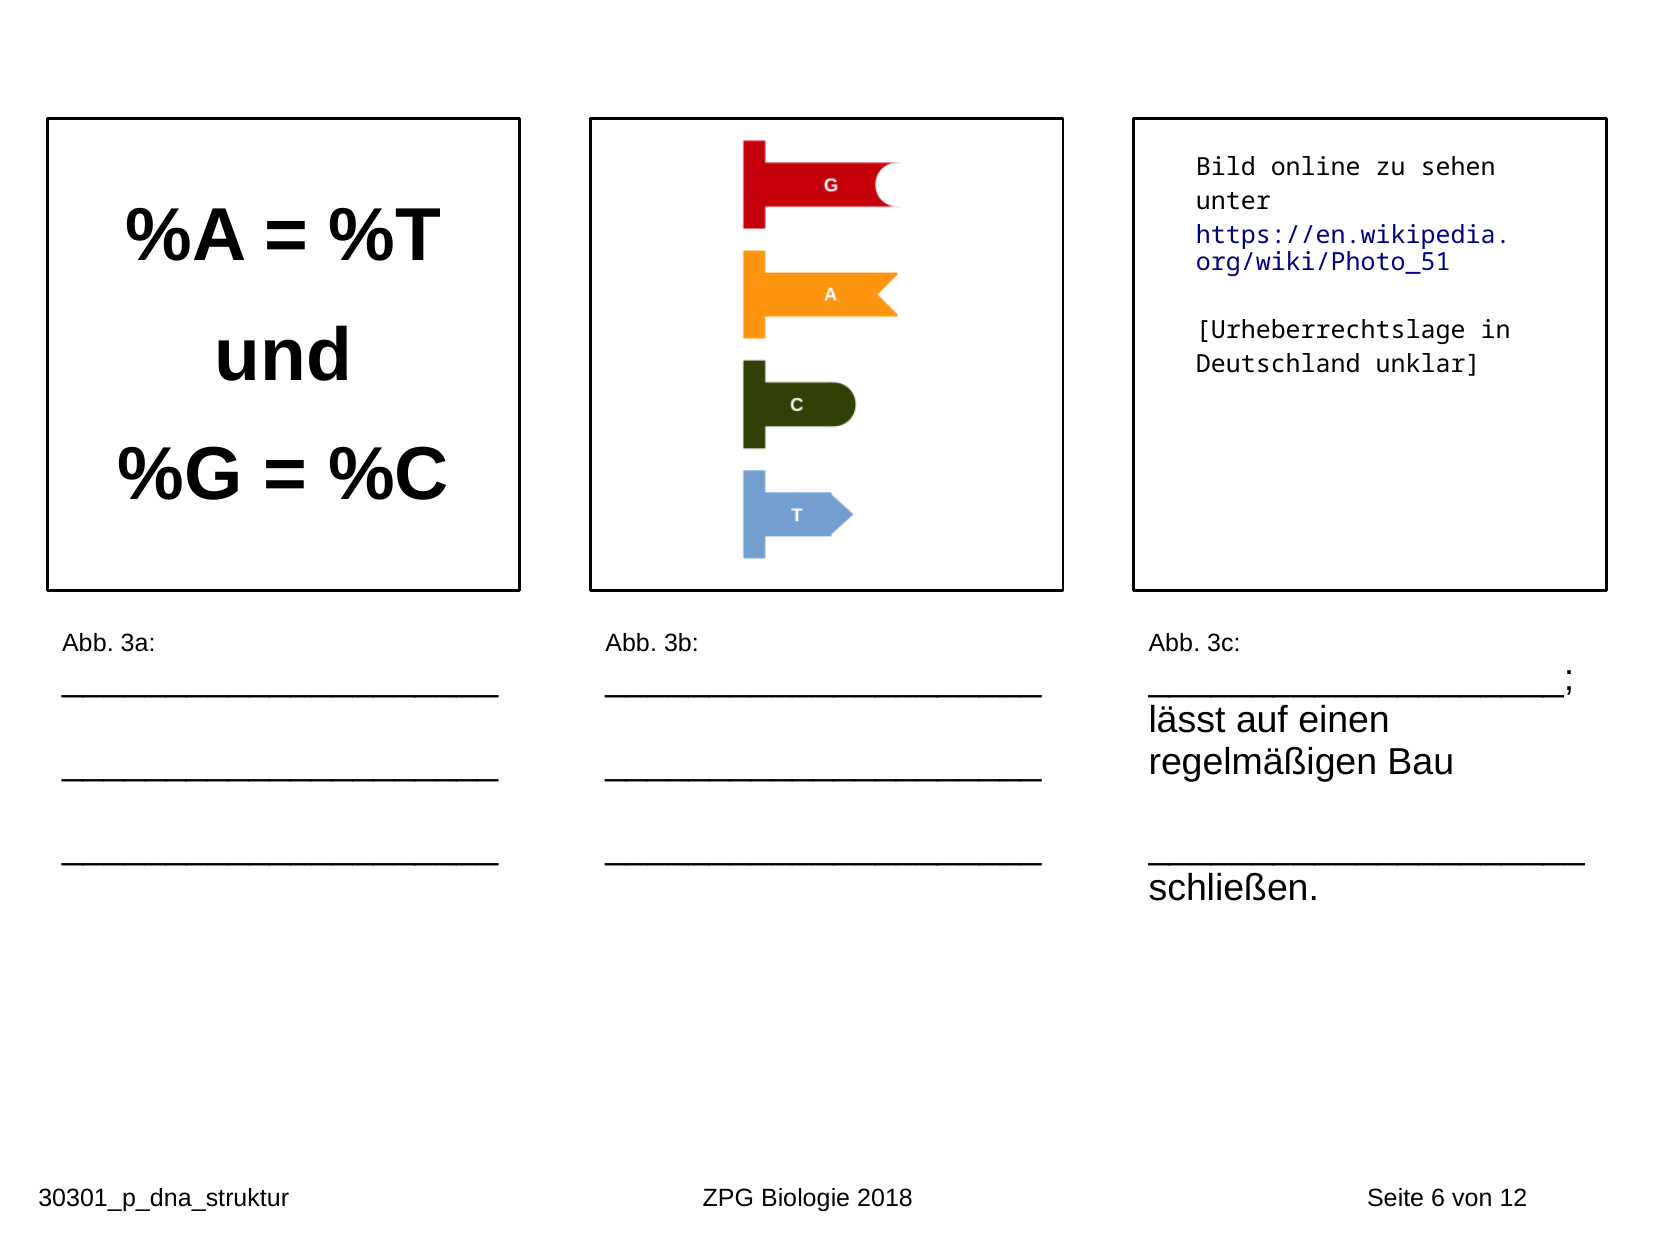

%A = %T
und
%G = %C
Bild online zu sehen unter
https://en.wikipedia.org/wiki/Photo_51
[Urheberrechtslage in Deutschland unklar]
Abb. 3a:
_____________________
_____________________
_____________________
Abb. 3b:
_____________________
_____________________
_____________________
Abb. 3c:
____________________; lässt auf einen regelmäßigen Bau
_____________________
schließen.
30301_p_dna_struktur						ZPG Biologie 2018							Seite 6 von 12